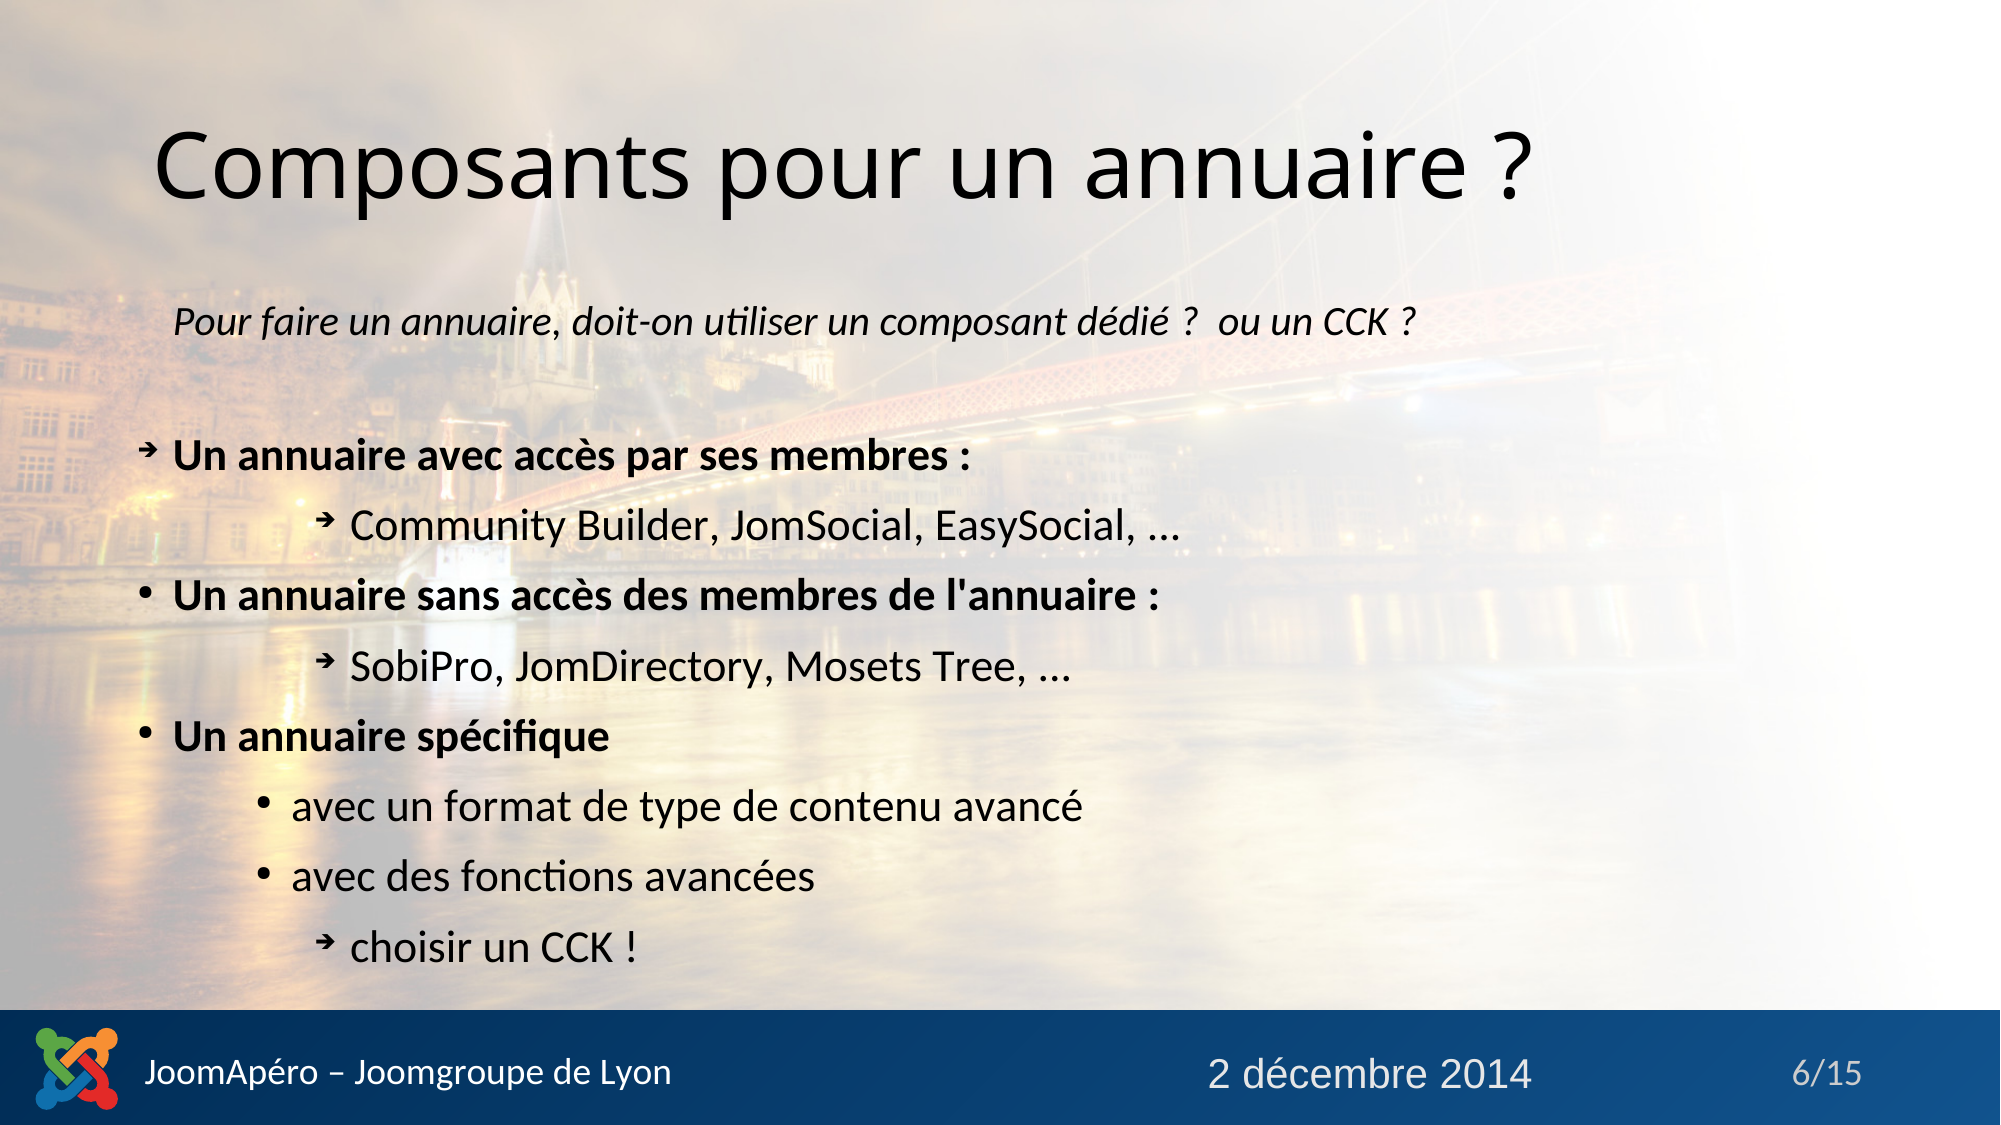

# Composants pour un annuaire ?
Pour faire un annuaire, doit-on utiliser un composant dédié ? ou un CCK ?
Un annuaire avec accès par ses membres :
Community Builder, JomSocial, EasySocial, ...
Un annuaire sans accès des membres de l'annuaire :
SobiPro, JomDirectory, Mosets Tree, ...
Un annuaire spécifique
avec un format de type de contenu avancé
avec des fonctions avancées
choisir un CCK !
6